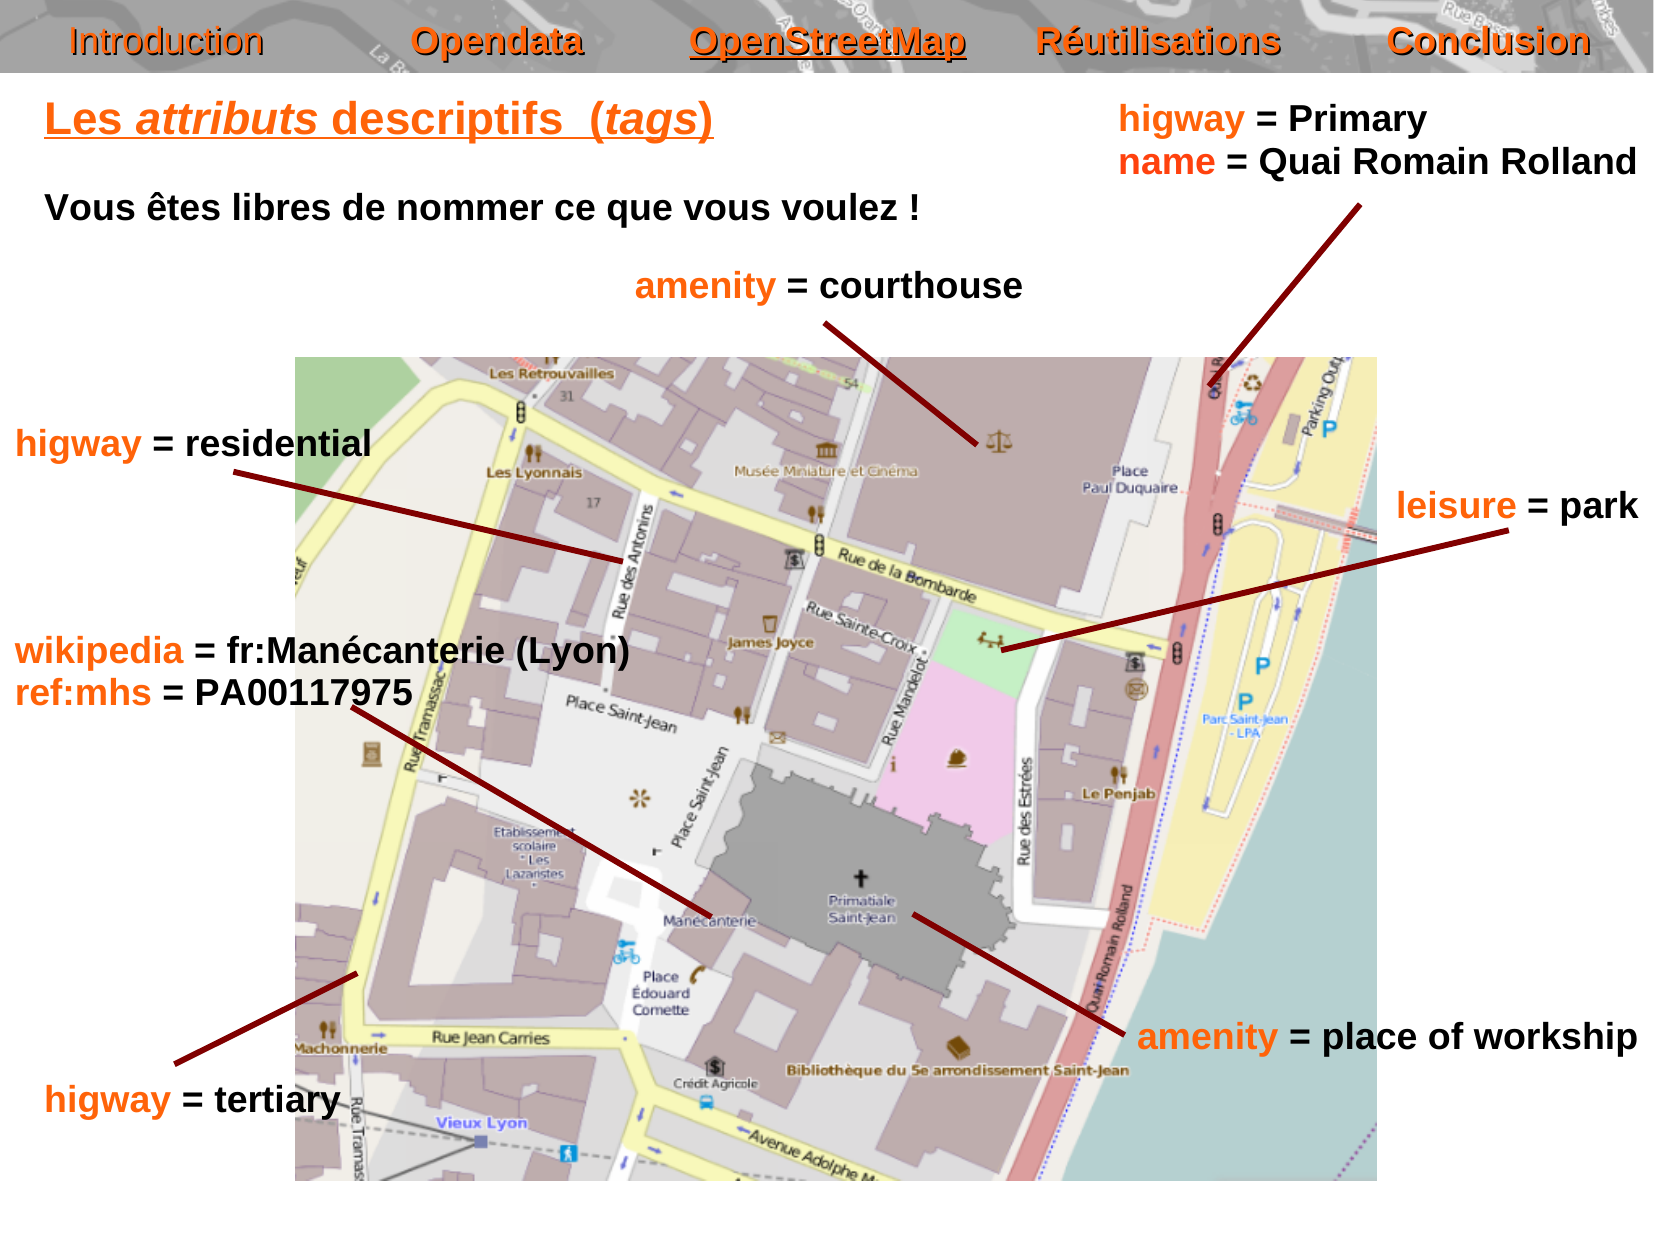

| Introduction | Opendata | OpenStreetMap | Réutilisations | Conclusion |
| --- | --- | --- | --- | --- |
Les attributs descriptifs (tags)
higway = Primary
name = Quai Romain Rolland
Vous êtes libres de nommer ce que vous voulez !
amenity = courthouse
higway = residential
leisure = park
wikipedia = fr:Manécanterie (Lyon)
ref:mhs = PA00117975
amenity = place of workship
higway = tertiary